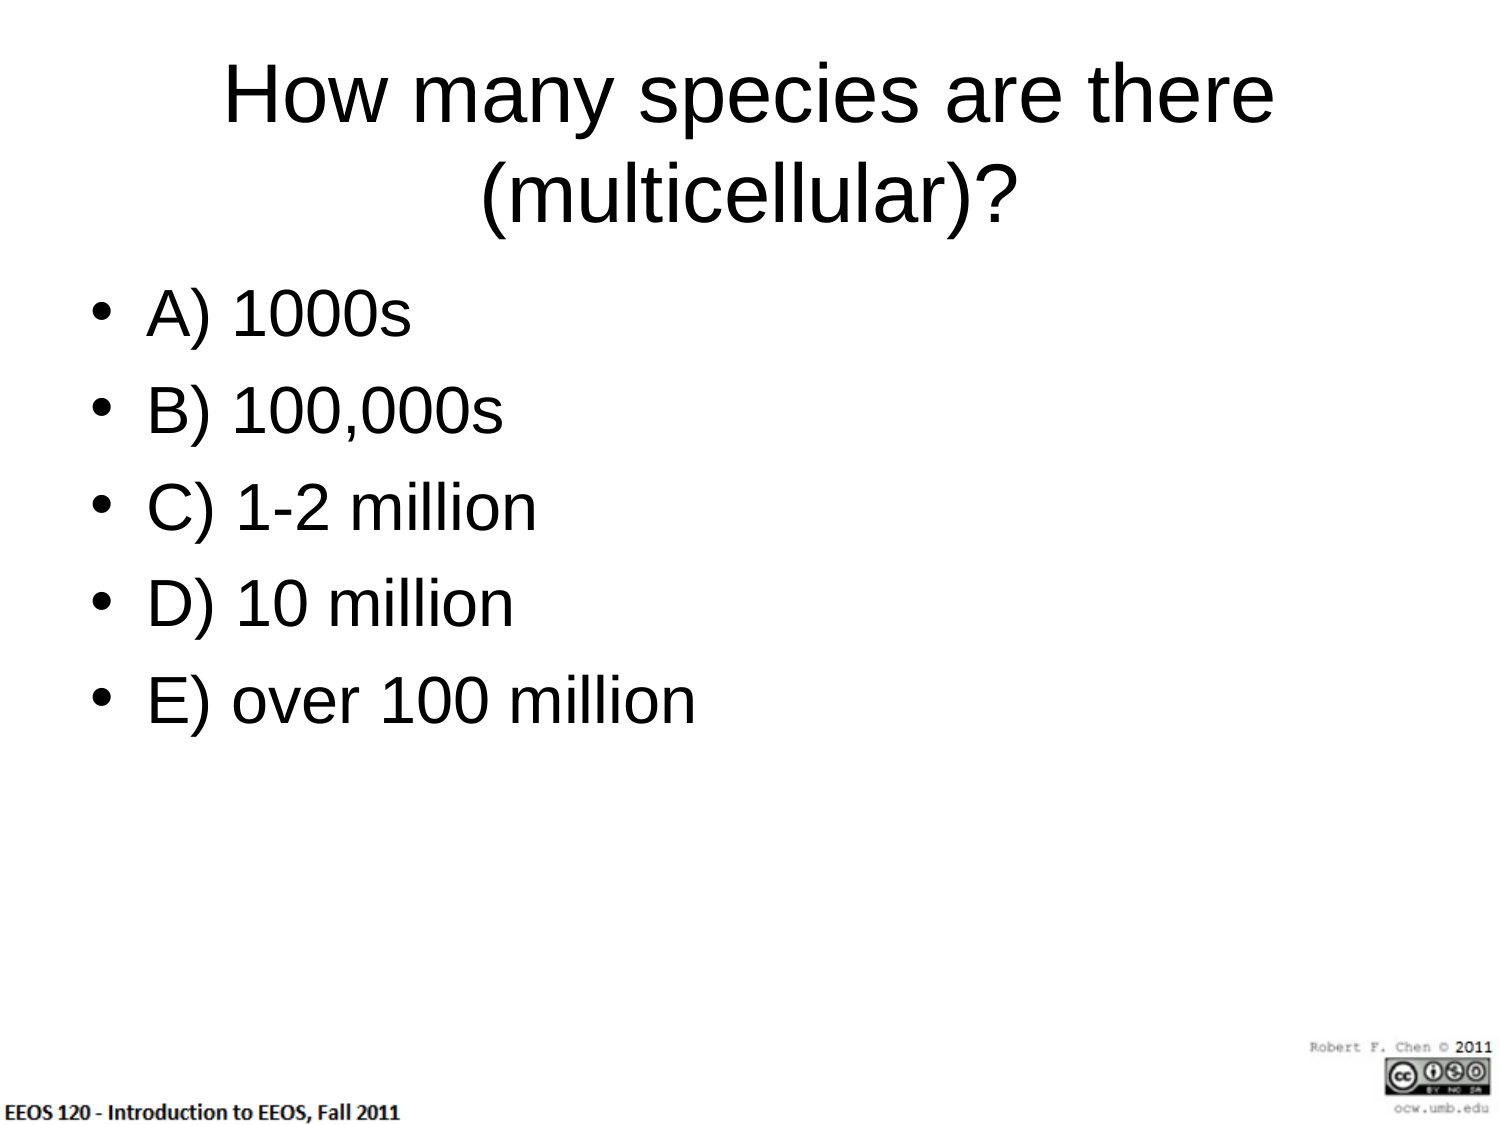

# How many species are there (multicellular)?
A) 1000s
B) 100,000s
C) 1-2 million
D) 10 million
E) over 100 million